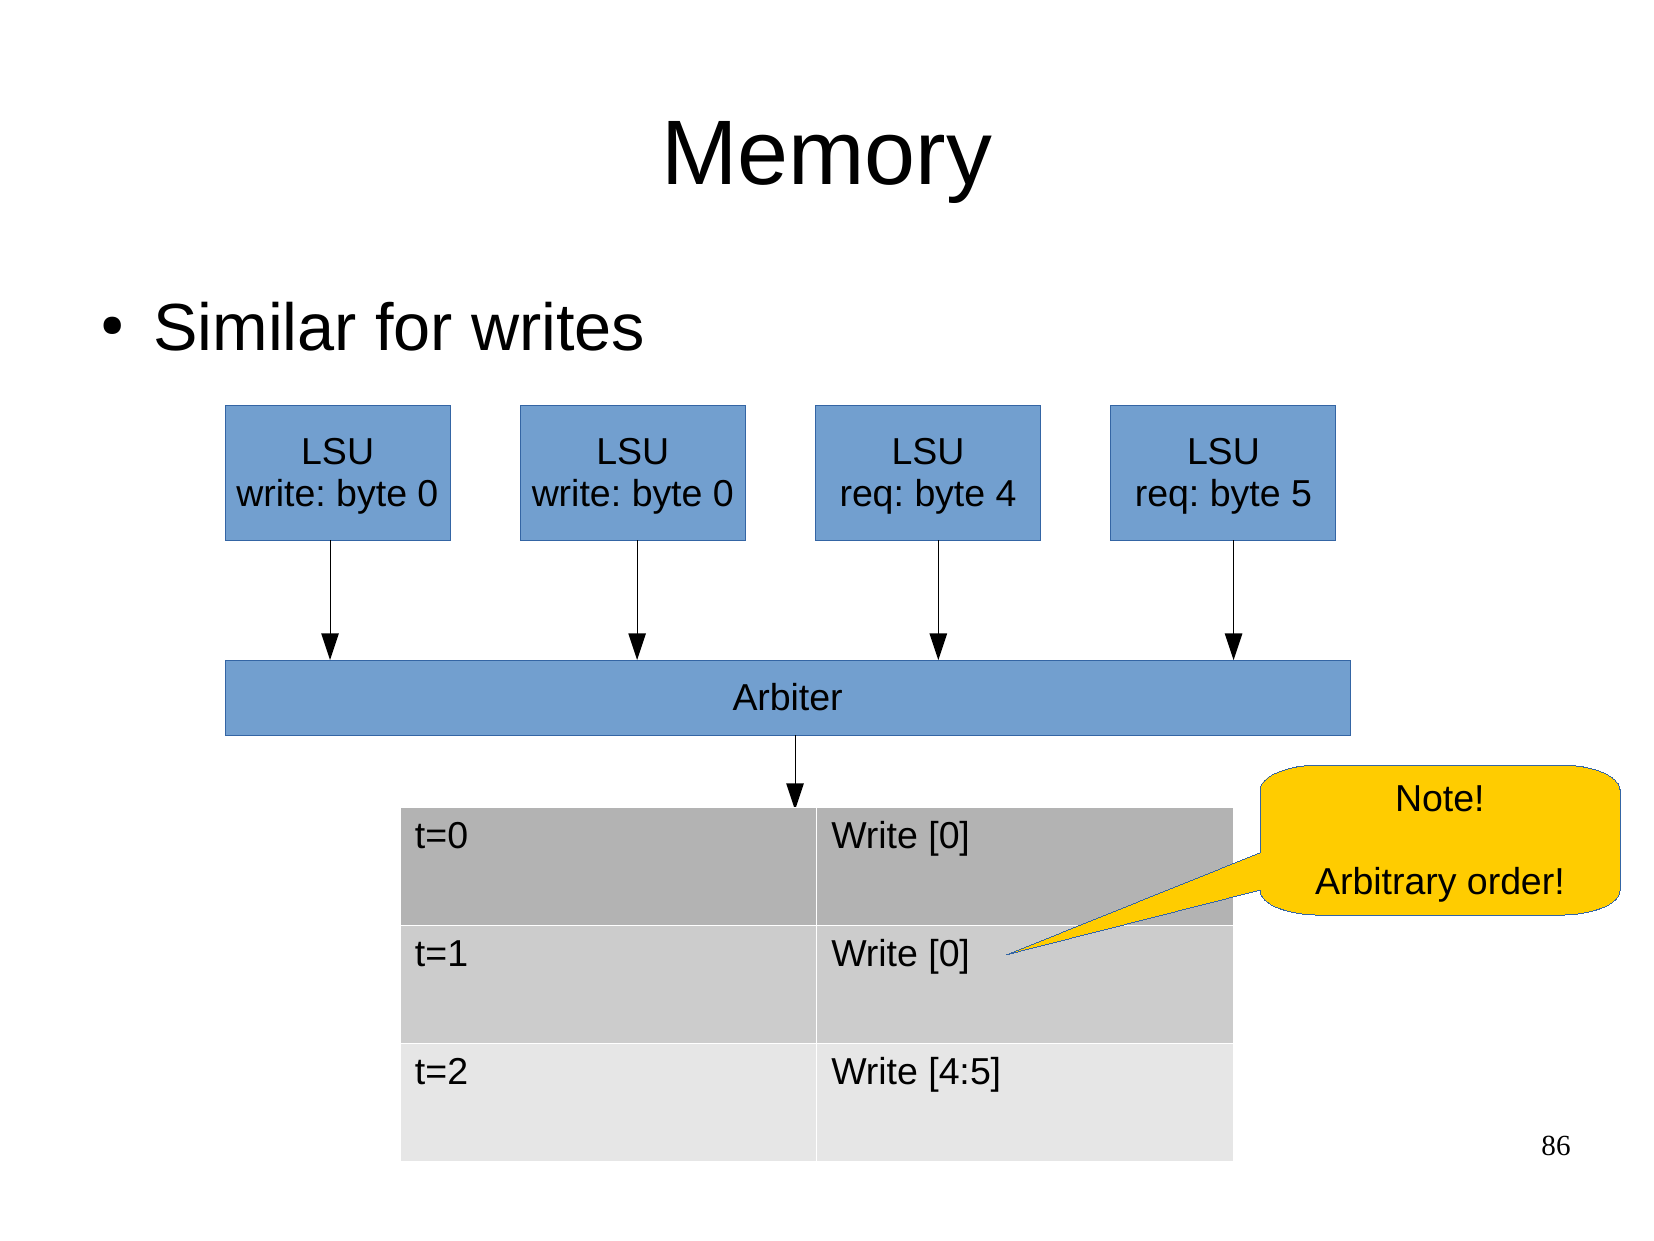

# Memory
Similar for writes
LSU
write: byte 0
LSU
write: byte 0
LSU
req: byte 4
LSU
req: byte 5
Arbiter
Note!
Arbitrary order!
| t=0 | Write [0] |
| --- | --- |
| t=1 | Write [0] |
| t=2 | Write [4:5] |
86